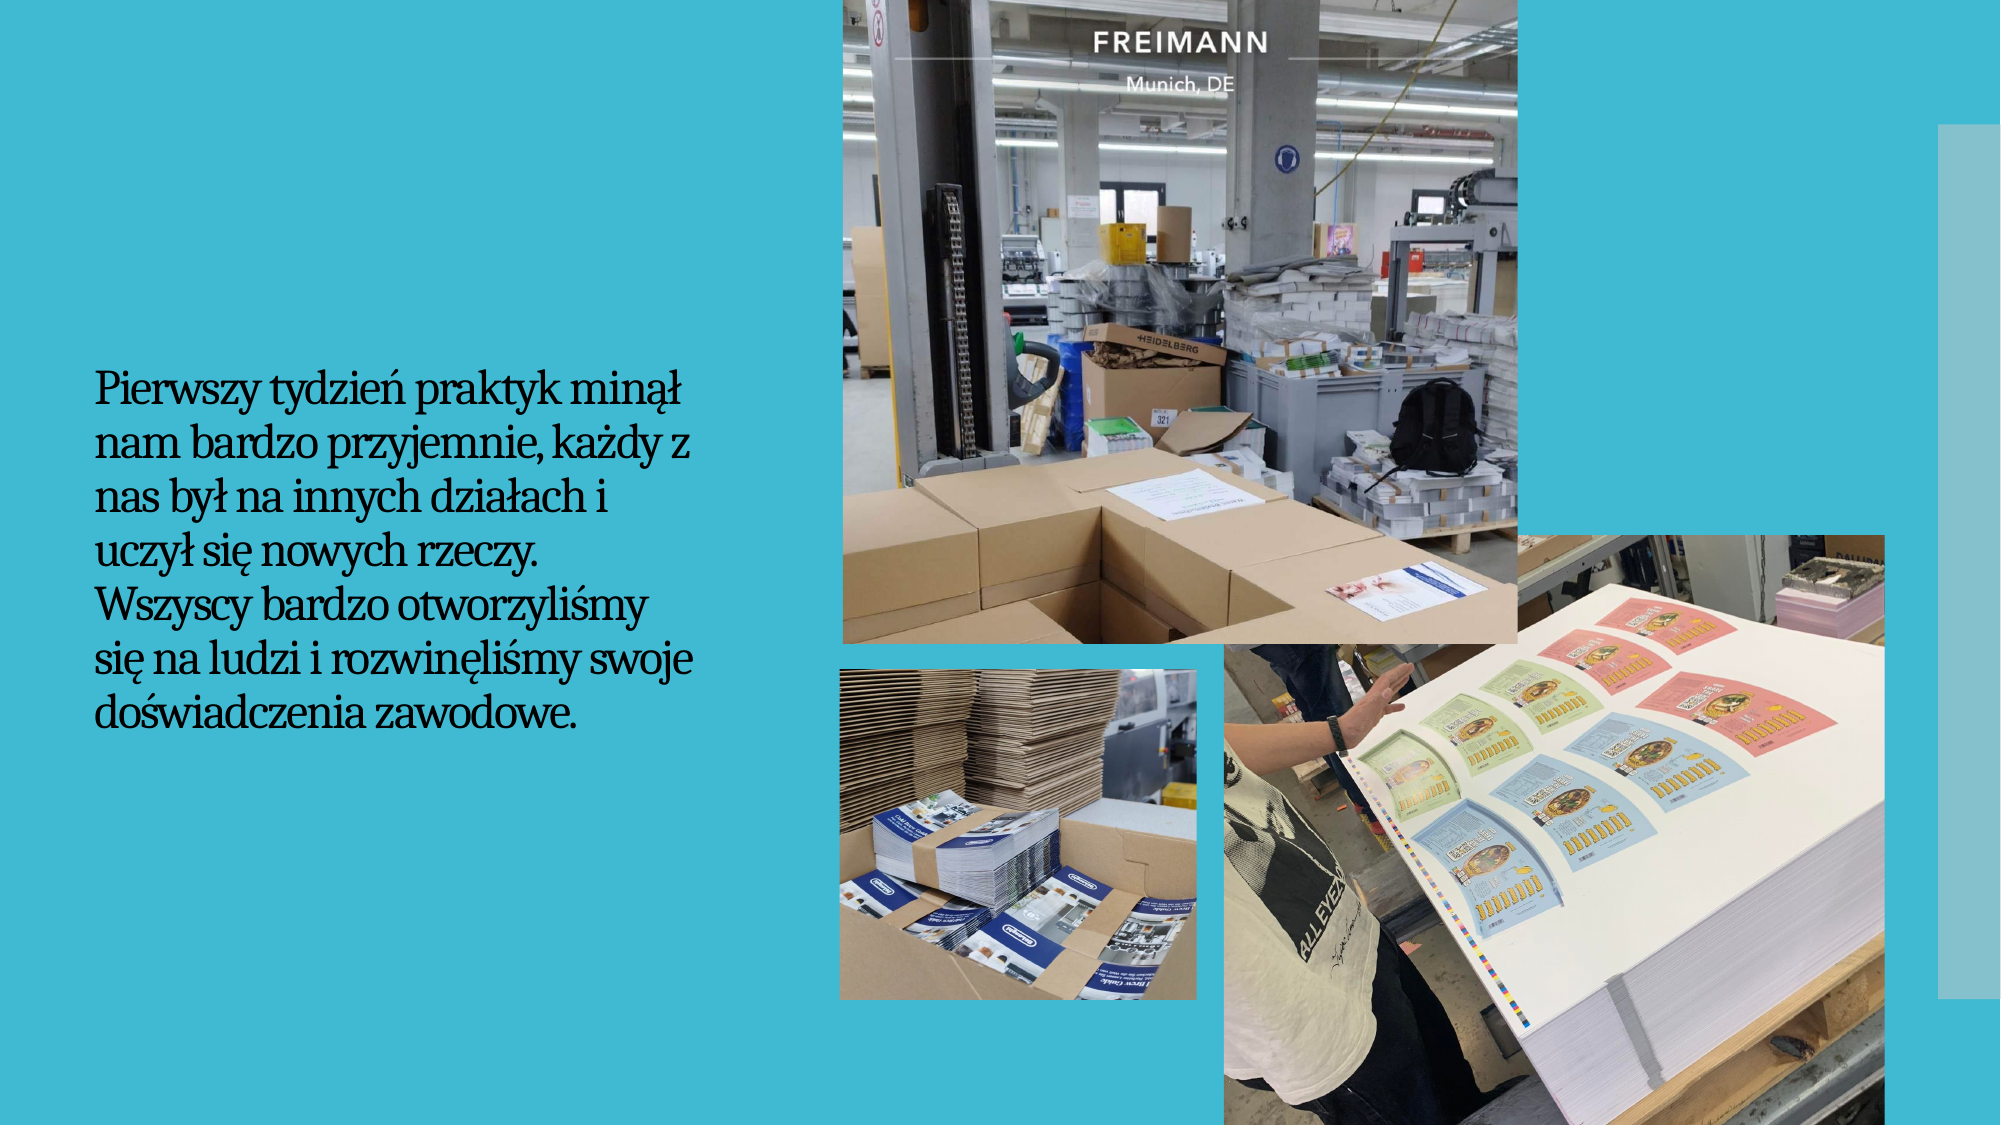

# Pierwszy tydzień praktyk minął nam bardzo przyjemnie, każdy z nas był na innych działach i uczył się nowych rzeczy. Wszyscy bardzo otworzyliśmy się na ludzi i rozwinęliśmy swoje doświadczenia zawodowe.